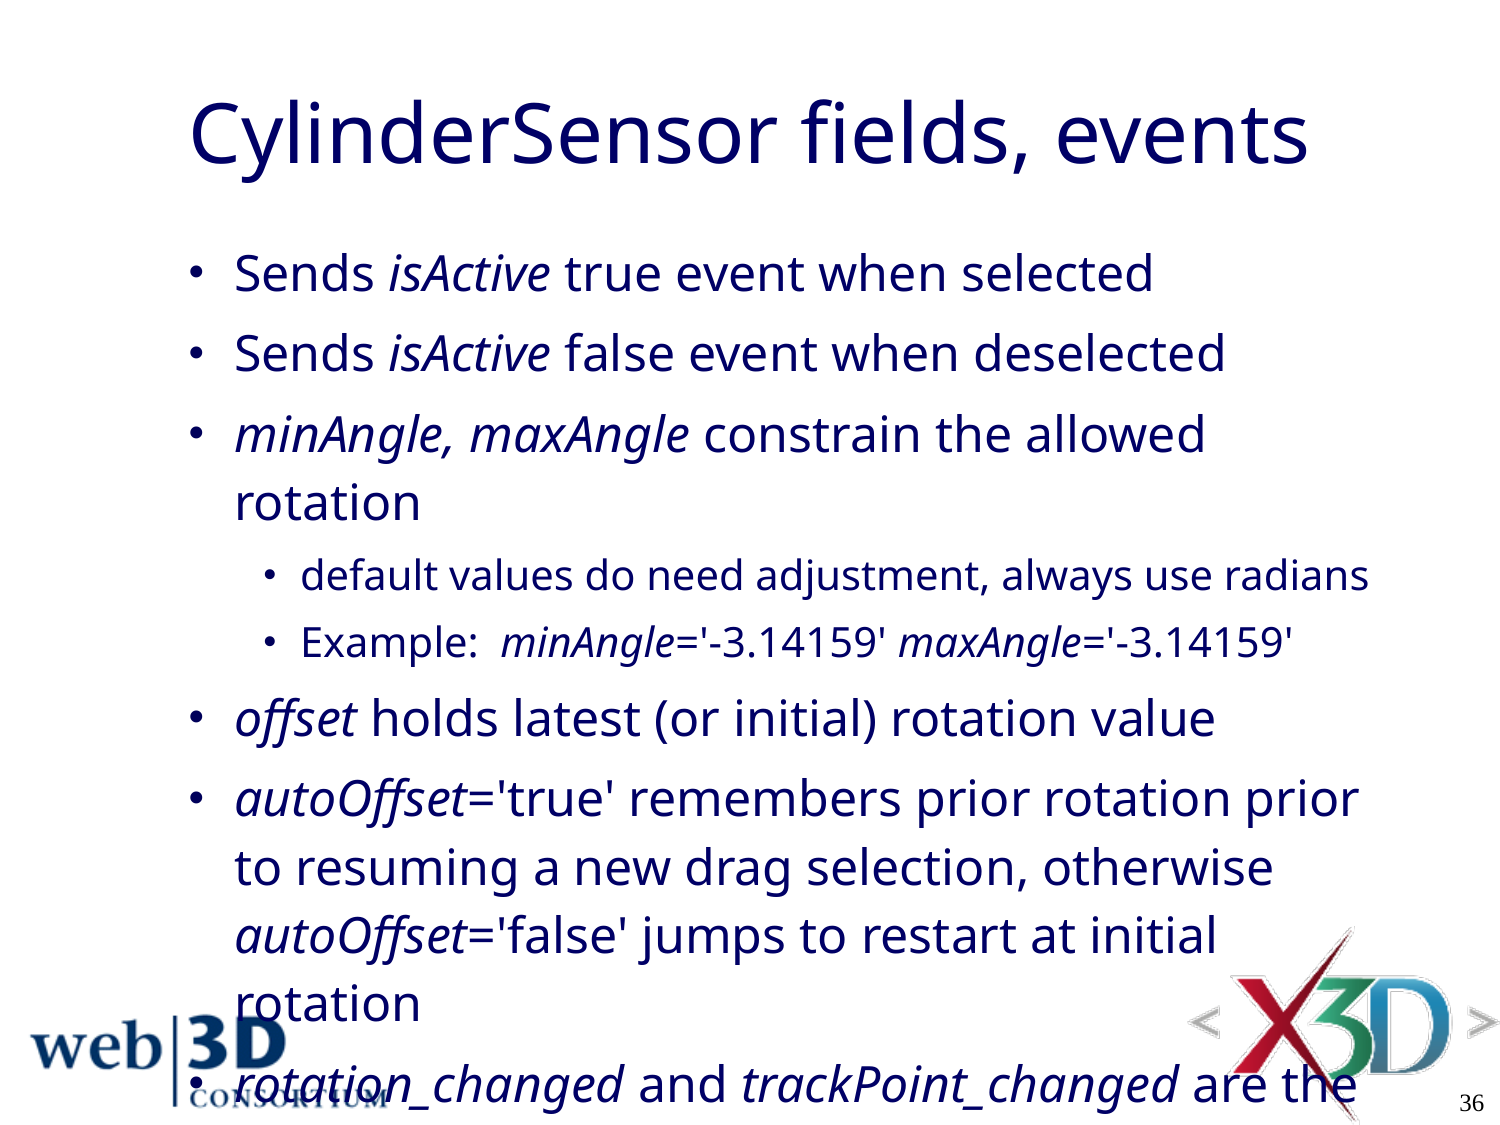

# CylinderSensor fields, events
Sends isActive true event when selected
Sends isActive false event when deselected
minAngle, maxAngle constrain the allowed rotation
default values do need adjustment, always use radians
Example: minAngle='-3.14159' maxAngle='-3.14159'
offset holds latest (or initial) rotation value
autoOffset='true' remembers prior rotation prior to resuming a new drag selection, otherwise autoOffset='false' jumps to restart at initial rotation
rotation_changed and trackPoint_changed are the basic output events for sensor results